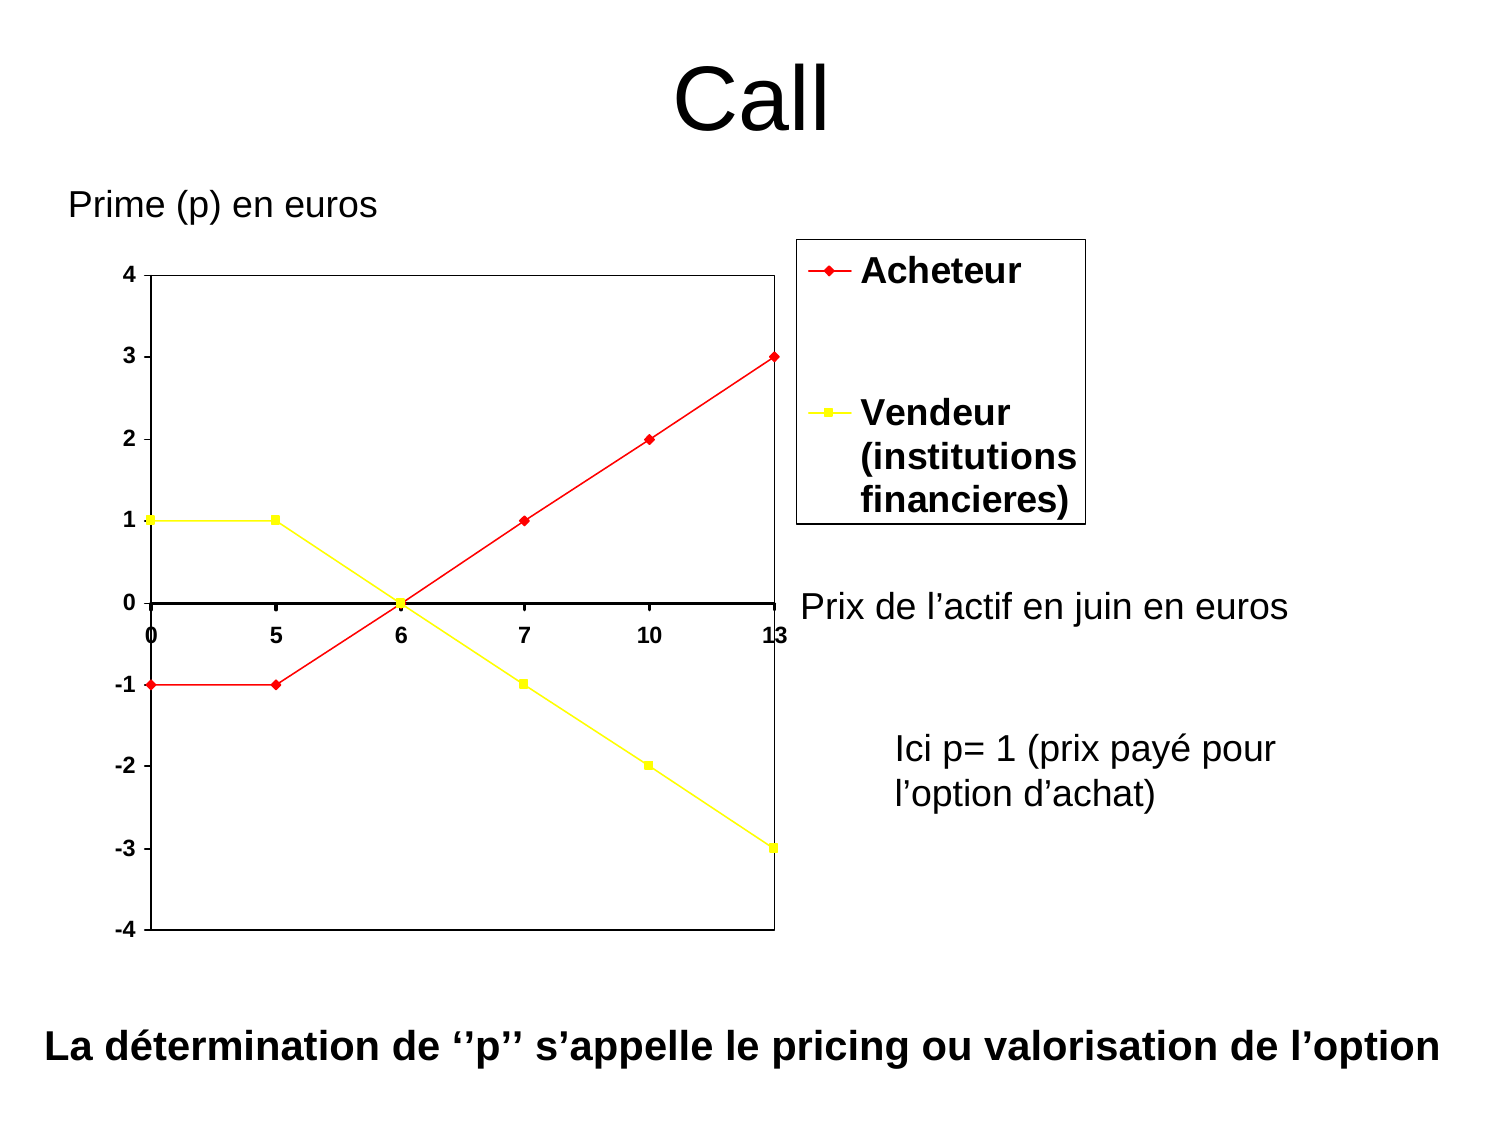

# Call
Prime (p) en euros
Prix de l’actif en juin en euros
Ici p= 1 (prix payé pour l’option d’achat)
La détermination de ‘’p’’ s’appelle le pricing ou valorisation de l’option